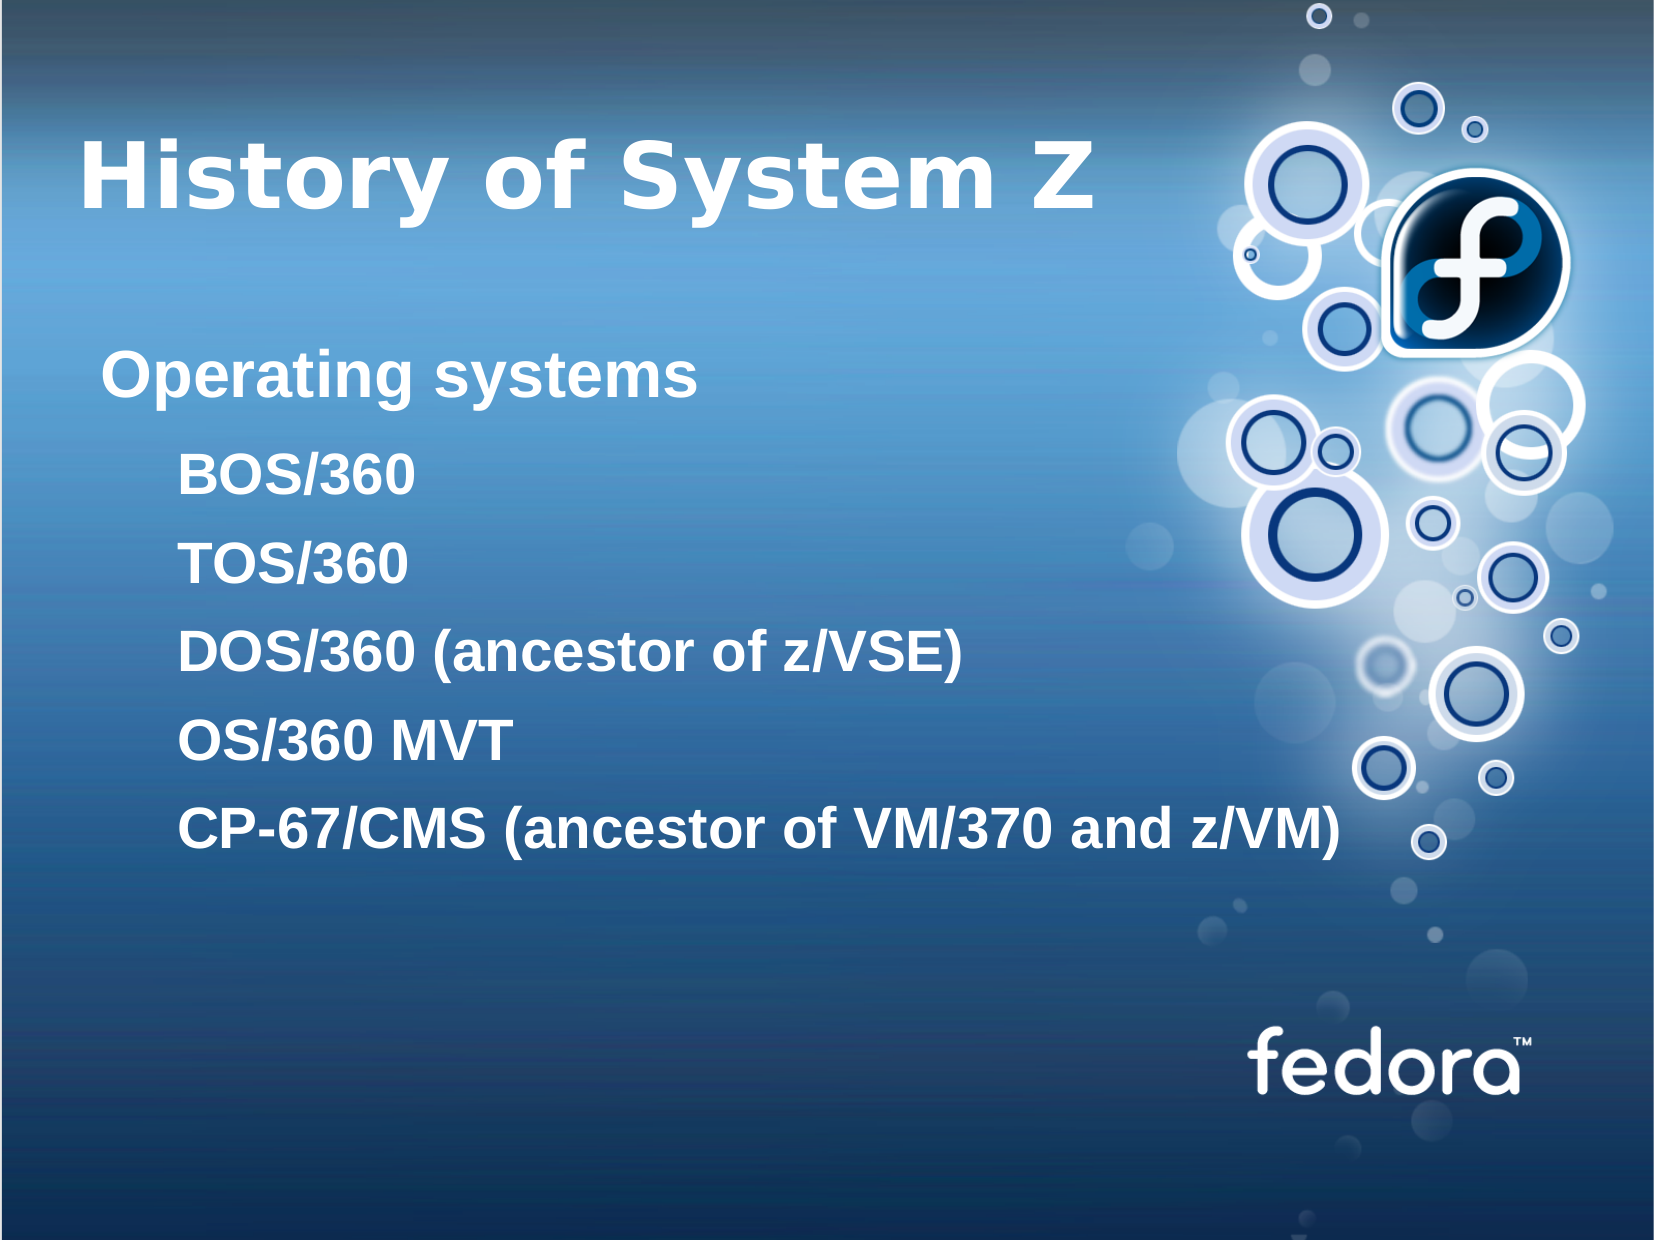

# History of System Z
Operating systems
BOS/360
TOS/360
DOS/360 (ancestor of z/VSE)
OS/360 MVT
CP-67/CMS (ancestor of VM/370 and z/VM)